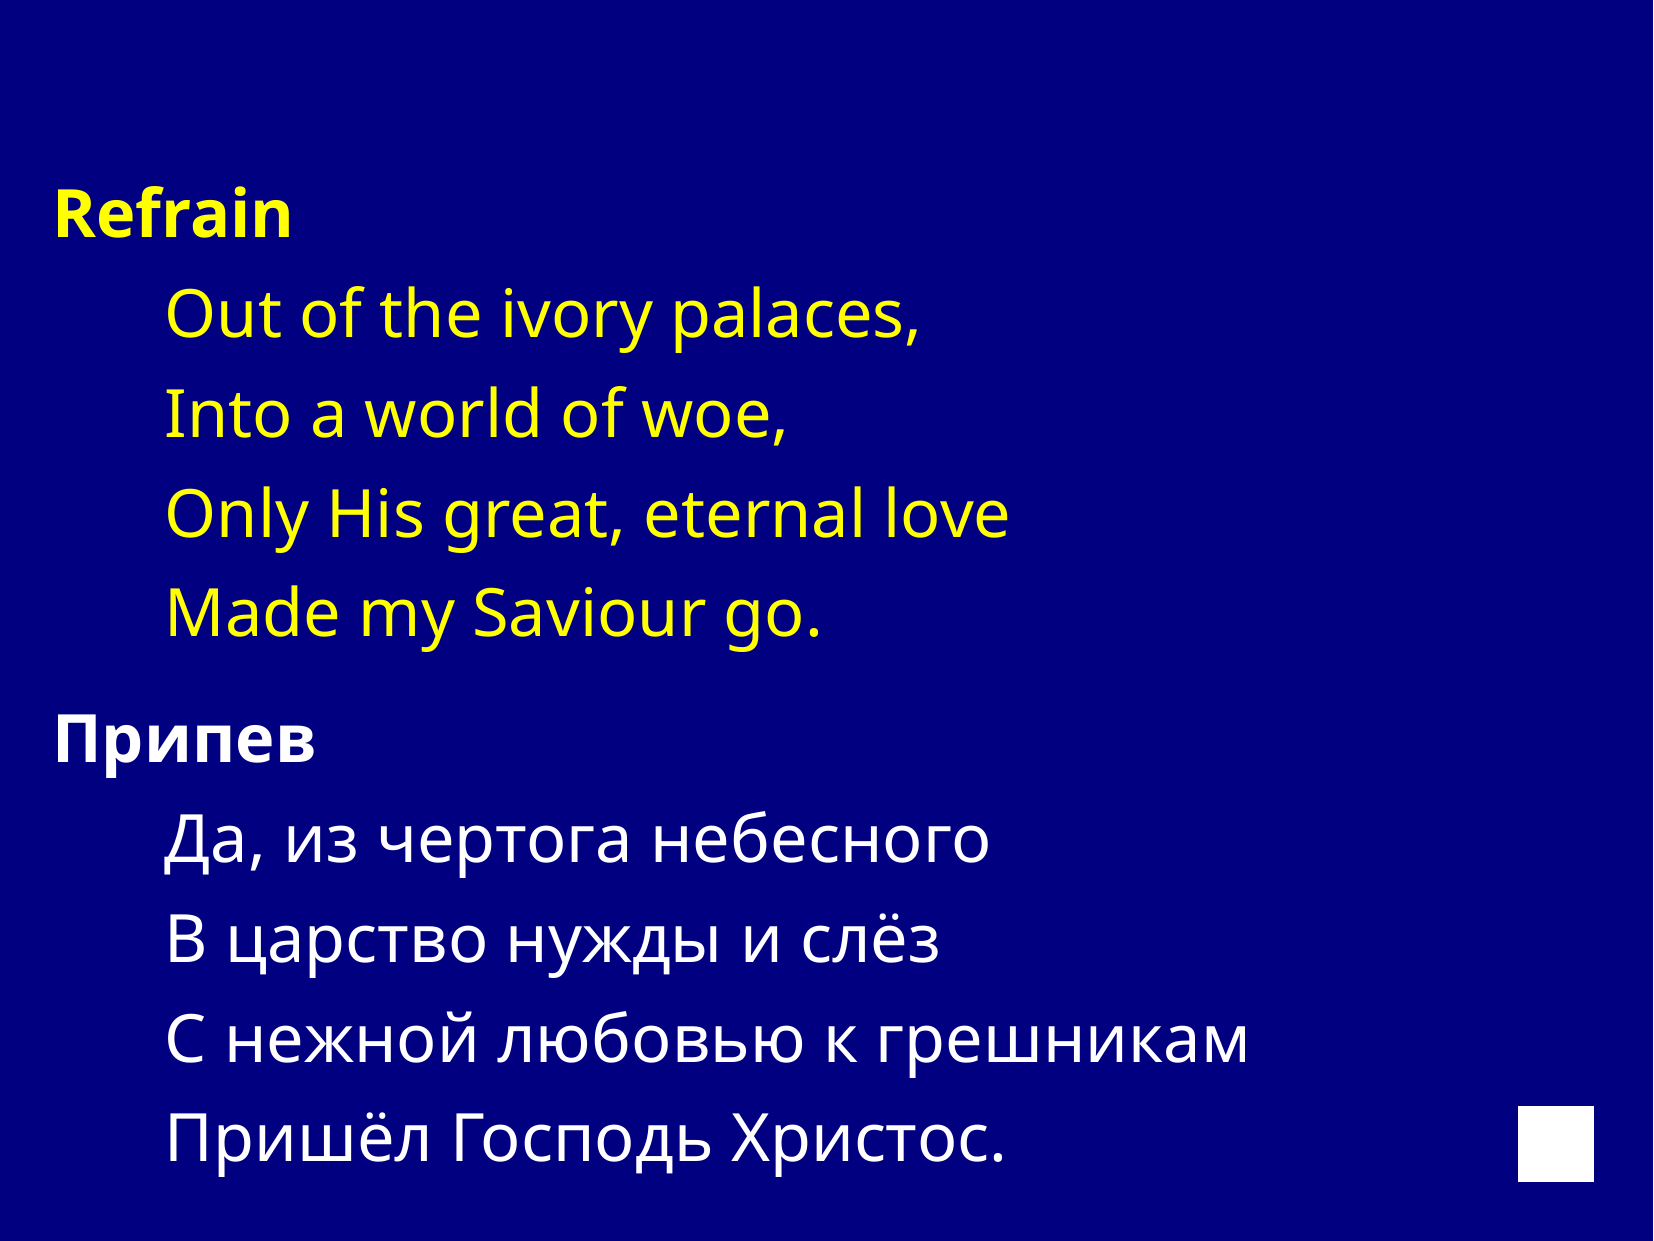

Refrain
	Out of the ivory palaces,
	Into a world of woe,
	Only His great, eternal love
	Made my Saviour go.
Припев
	Да, из чертога небесного
	В царство нужды и слёз
	С нежной любовью к грешникам
	Пришёл Господь Христос.